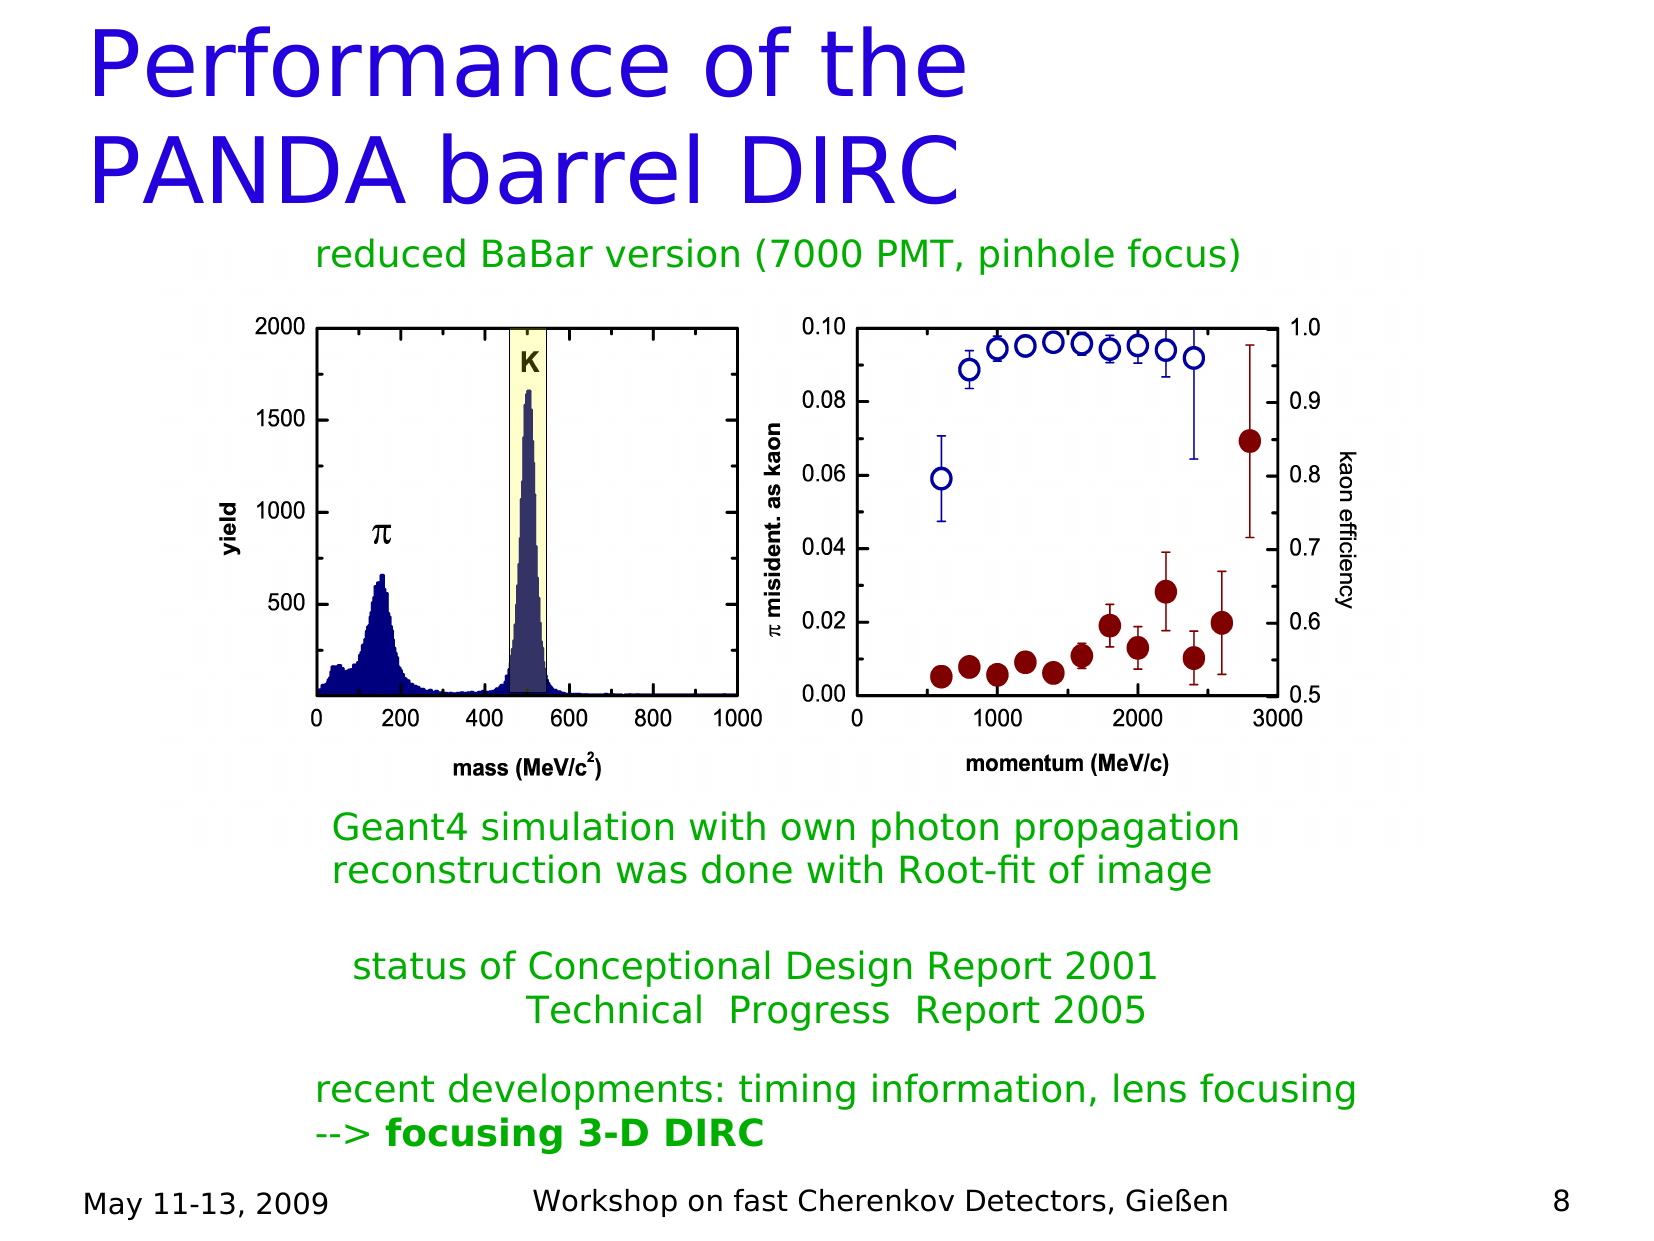

# Performance of the PANDA barrel DIRC
reduced BaBar version (7000 PMT, pinhole focus)
Geant4 simulation with own photon propagation
reconstruction was done with Root-fit of image
status of Conceptional Design Report 2001
		 Technical Progress Report 2005
recent developments: timing information, lens focusing
--> focusing 3-D DIRC
Workshop on fast Cherenkov Detectors, Gießen
8
May 11-13, 2009